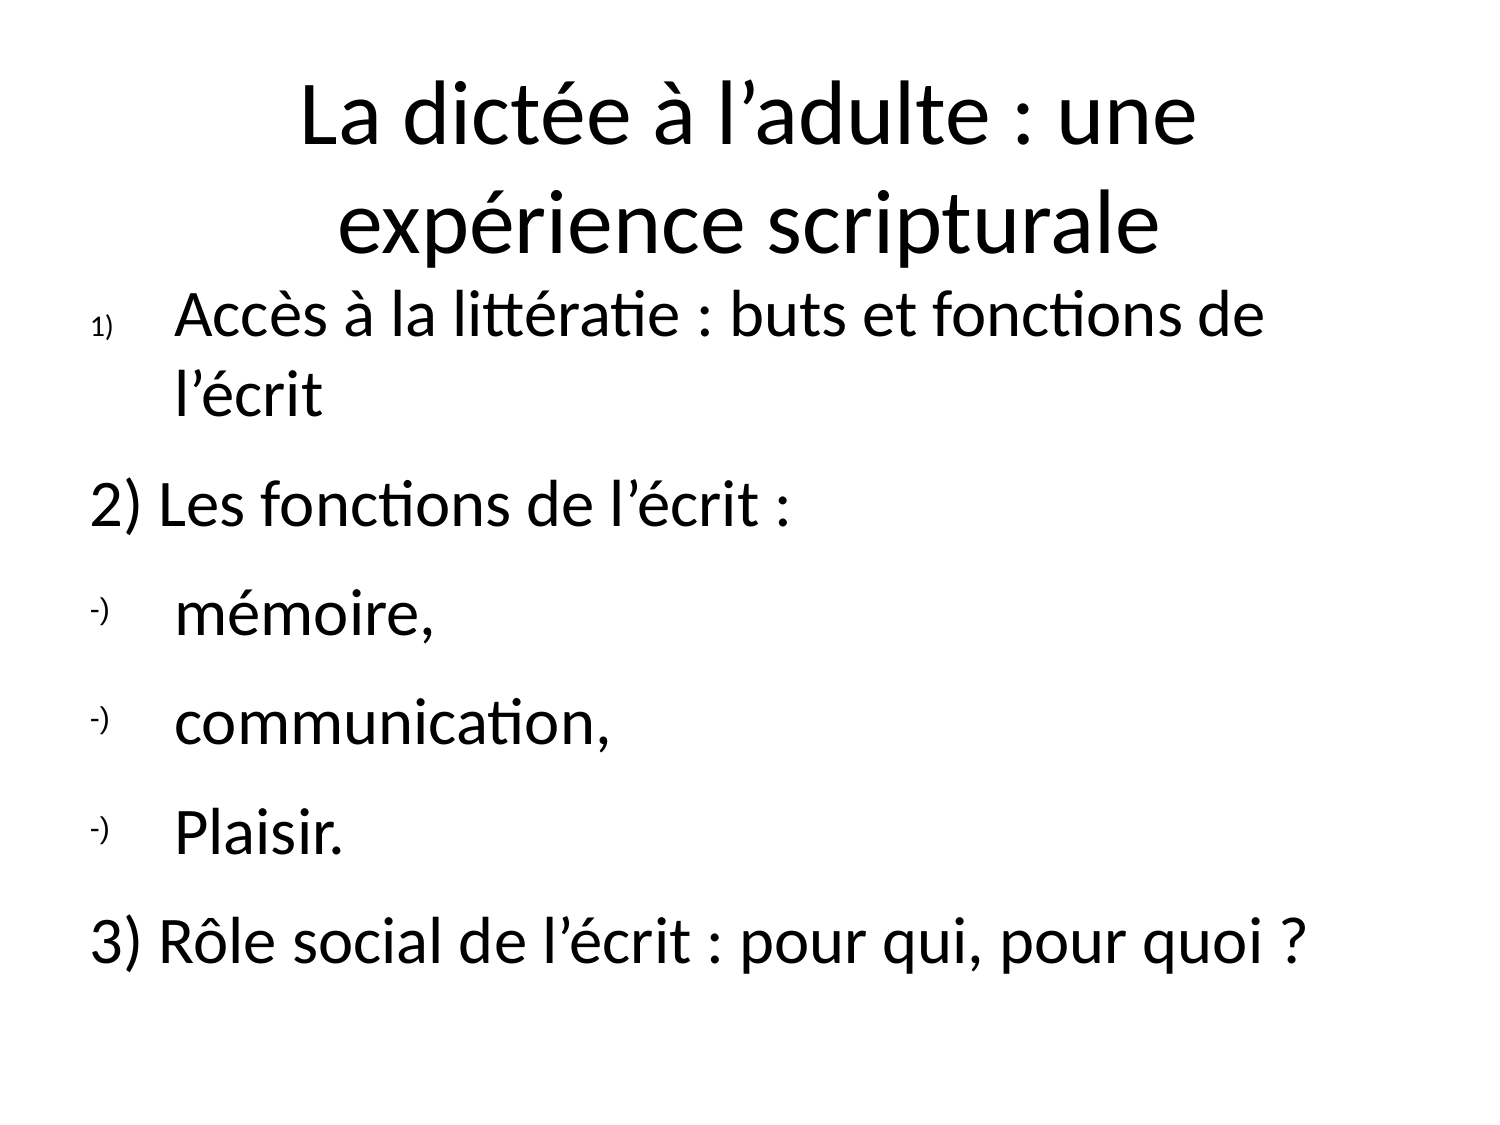

# La dictée à l’adulte : une expérience scripturale
Accès à la littératie : buts et fonctions de l’écrit
2) Les fonctions de l’écrit :
mémoire,
communication,
Plaisir.
3) Rôle social de l’écrit : pour qui, pour quoi ?